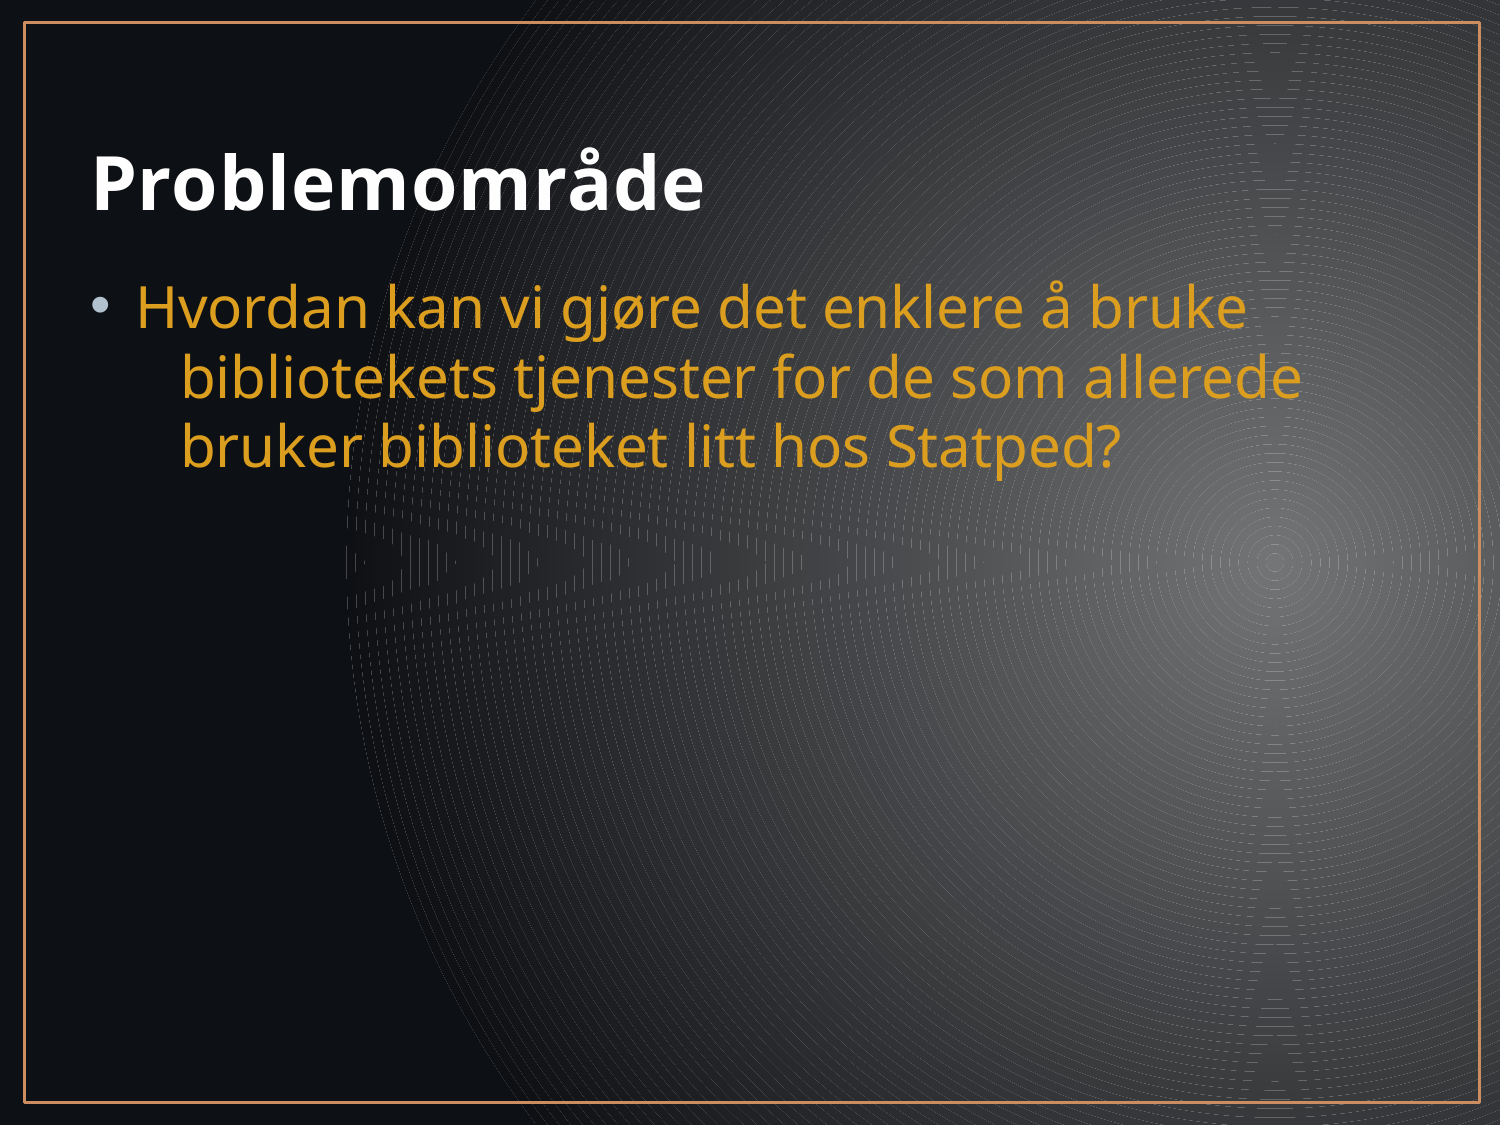

# Problemområde
Hvordan kan vi gjøre det enklere å bruke bibliotekets tjenester for de som allerede bruker biblioteket litt hos Statped?